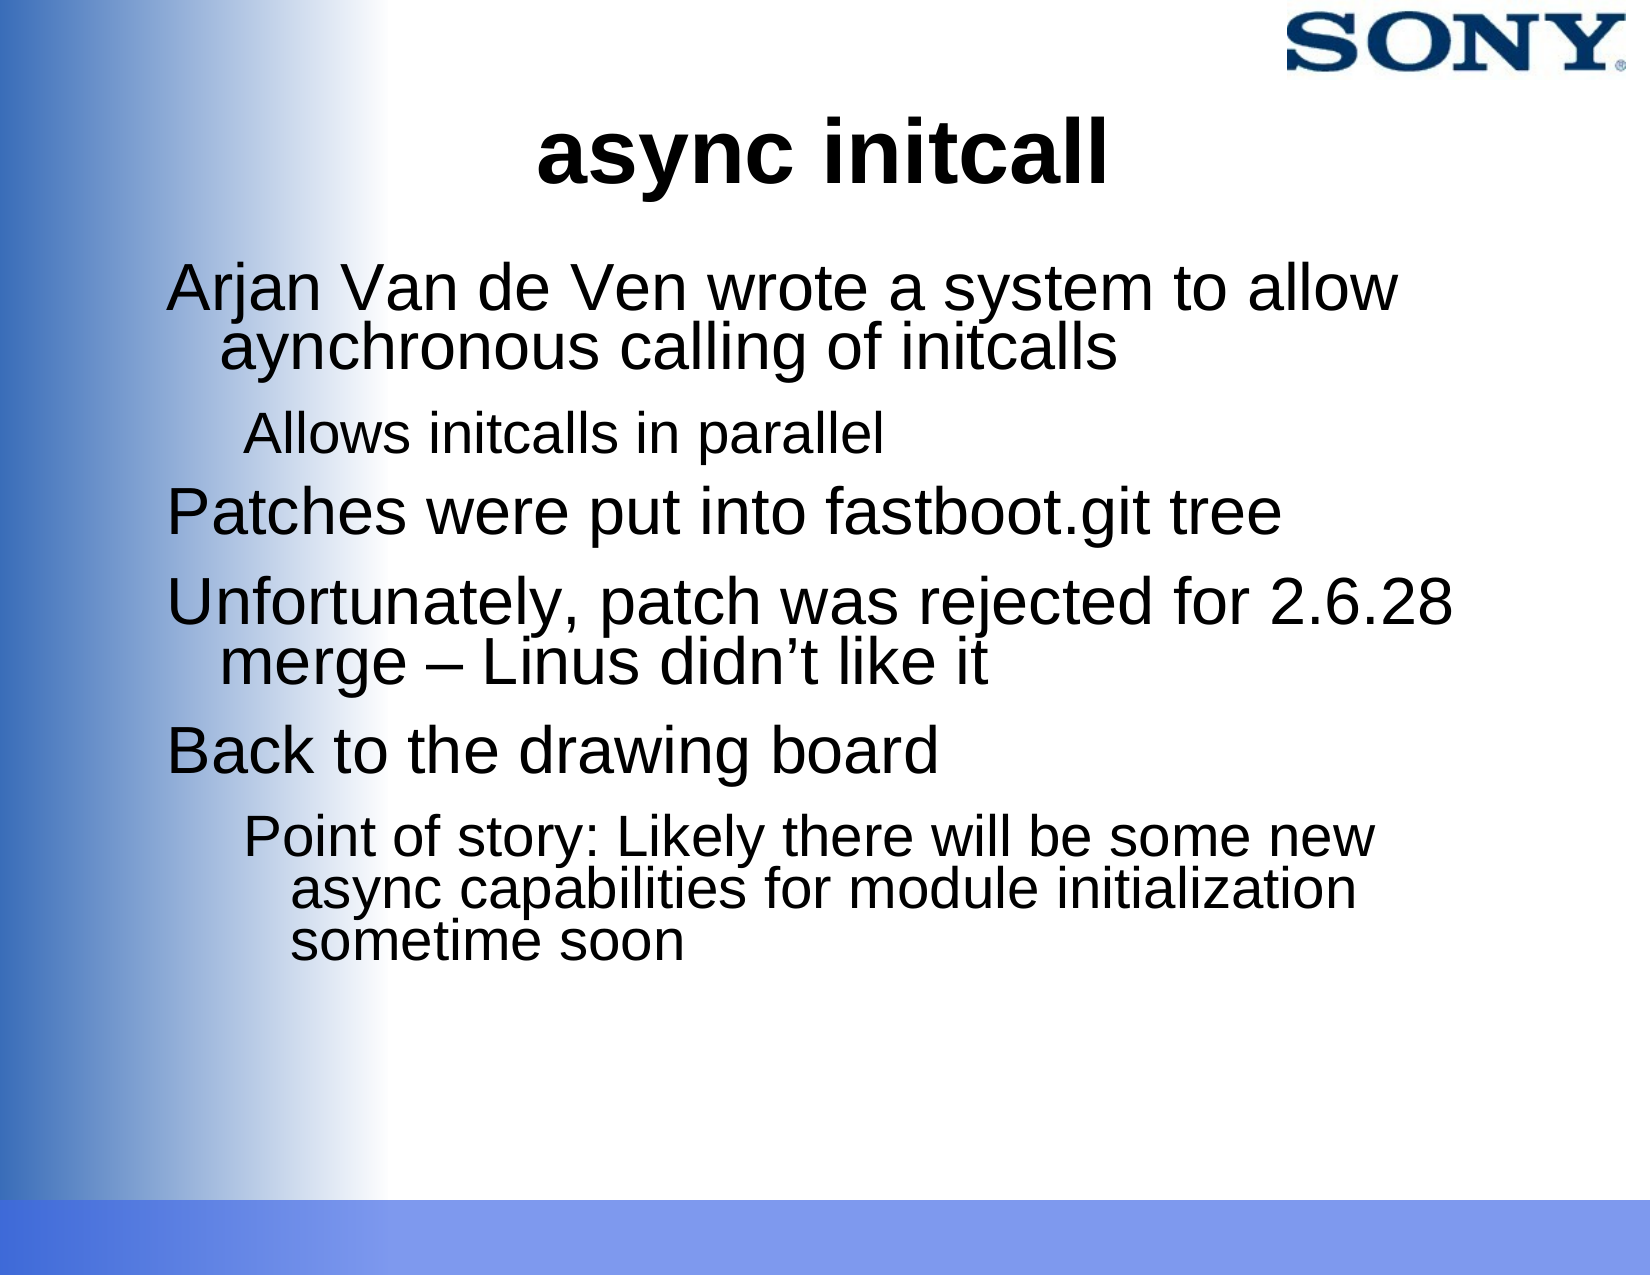

# async initcall
Arjan Van de Ven wrote a system to allow aynchronous calling of initcalls
Allows initcalls in parallel
Patches were put into fastboot.git tree
Unfortunately, patch was rejected for 2.6.28 merge – Linus didn’t like it
Back to the drawing board
Point of story: Likely there will be some new async capabilities for module initialization sometime soon